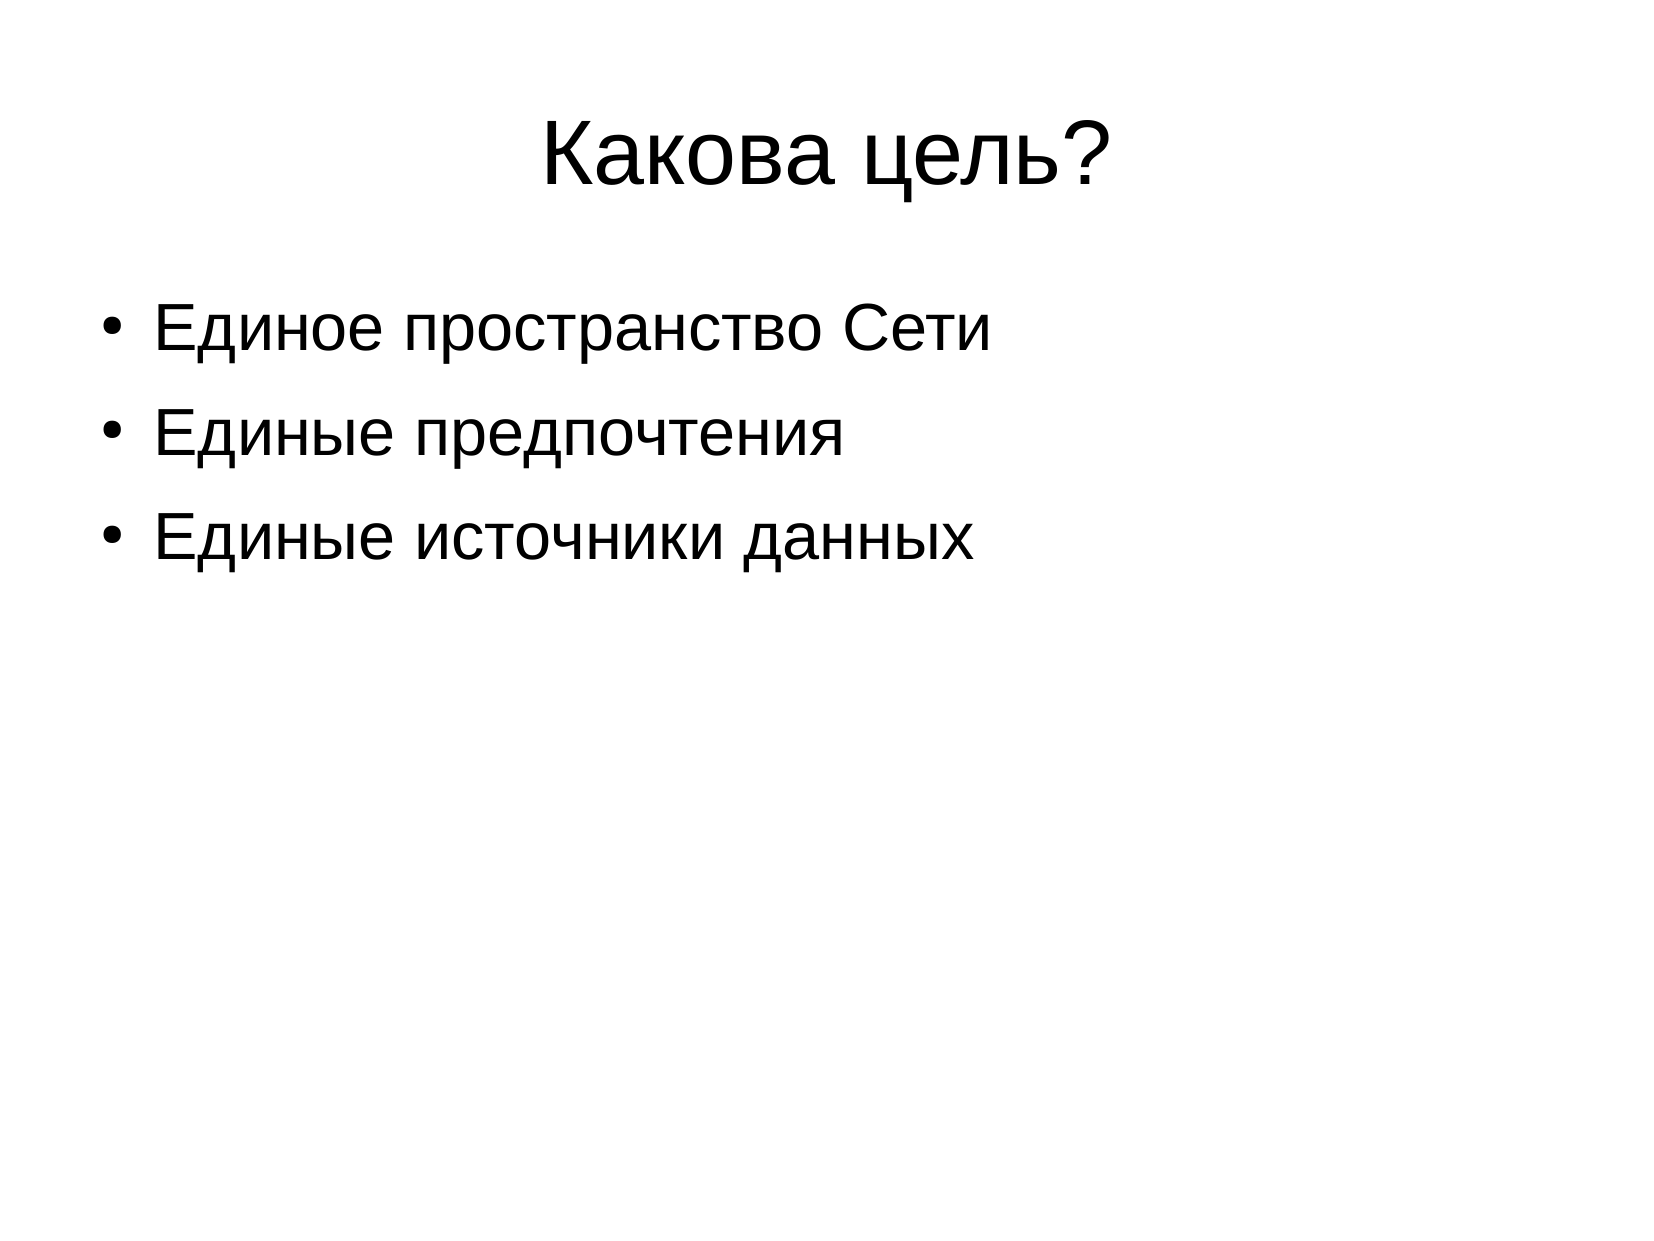

# Какова цель?
Единое пространство Сети
Единые предпочтения
Единые источники данных